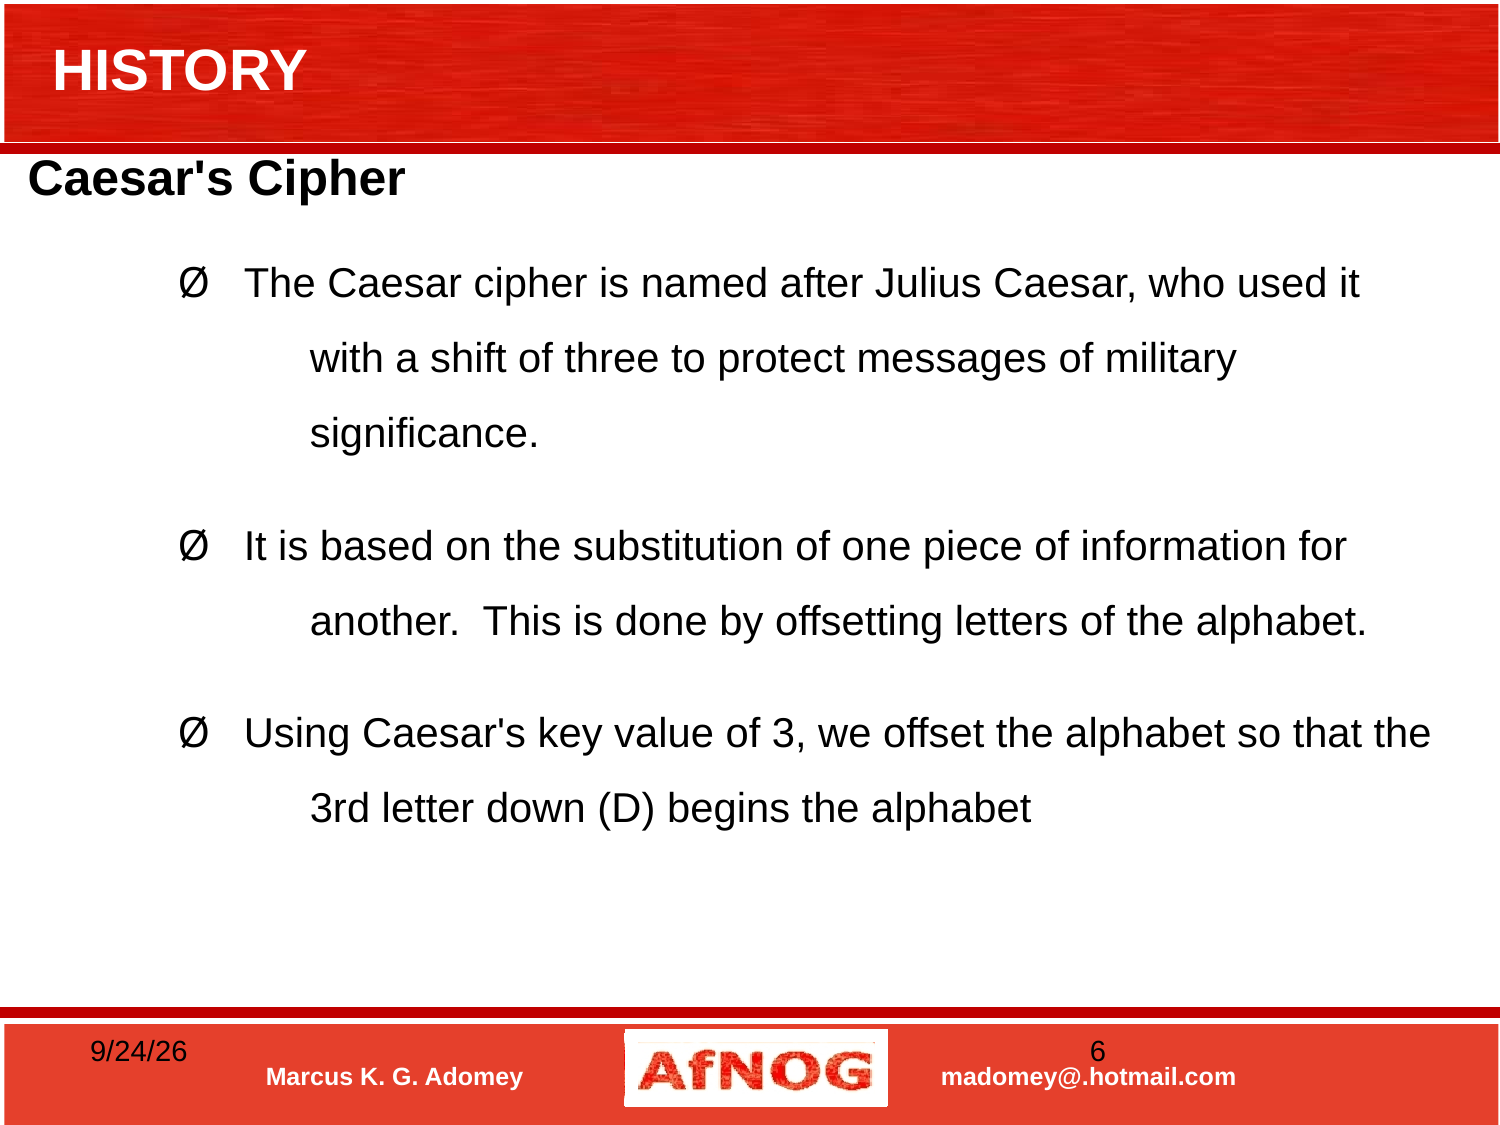

HISTORY
Caesar's Cipher
The Caesar cipher is named after Julius Caesar, who used it with a shift of three to protect messages of military significance.
It is based on the substitution of one piece of information for another. This is done by offsetting letters of the alphabet.
Using Caesar's key value of 3, we offset the alphabet so that the 3rd letter down (D) begins the alphabet